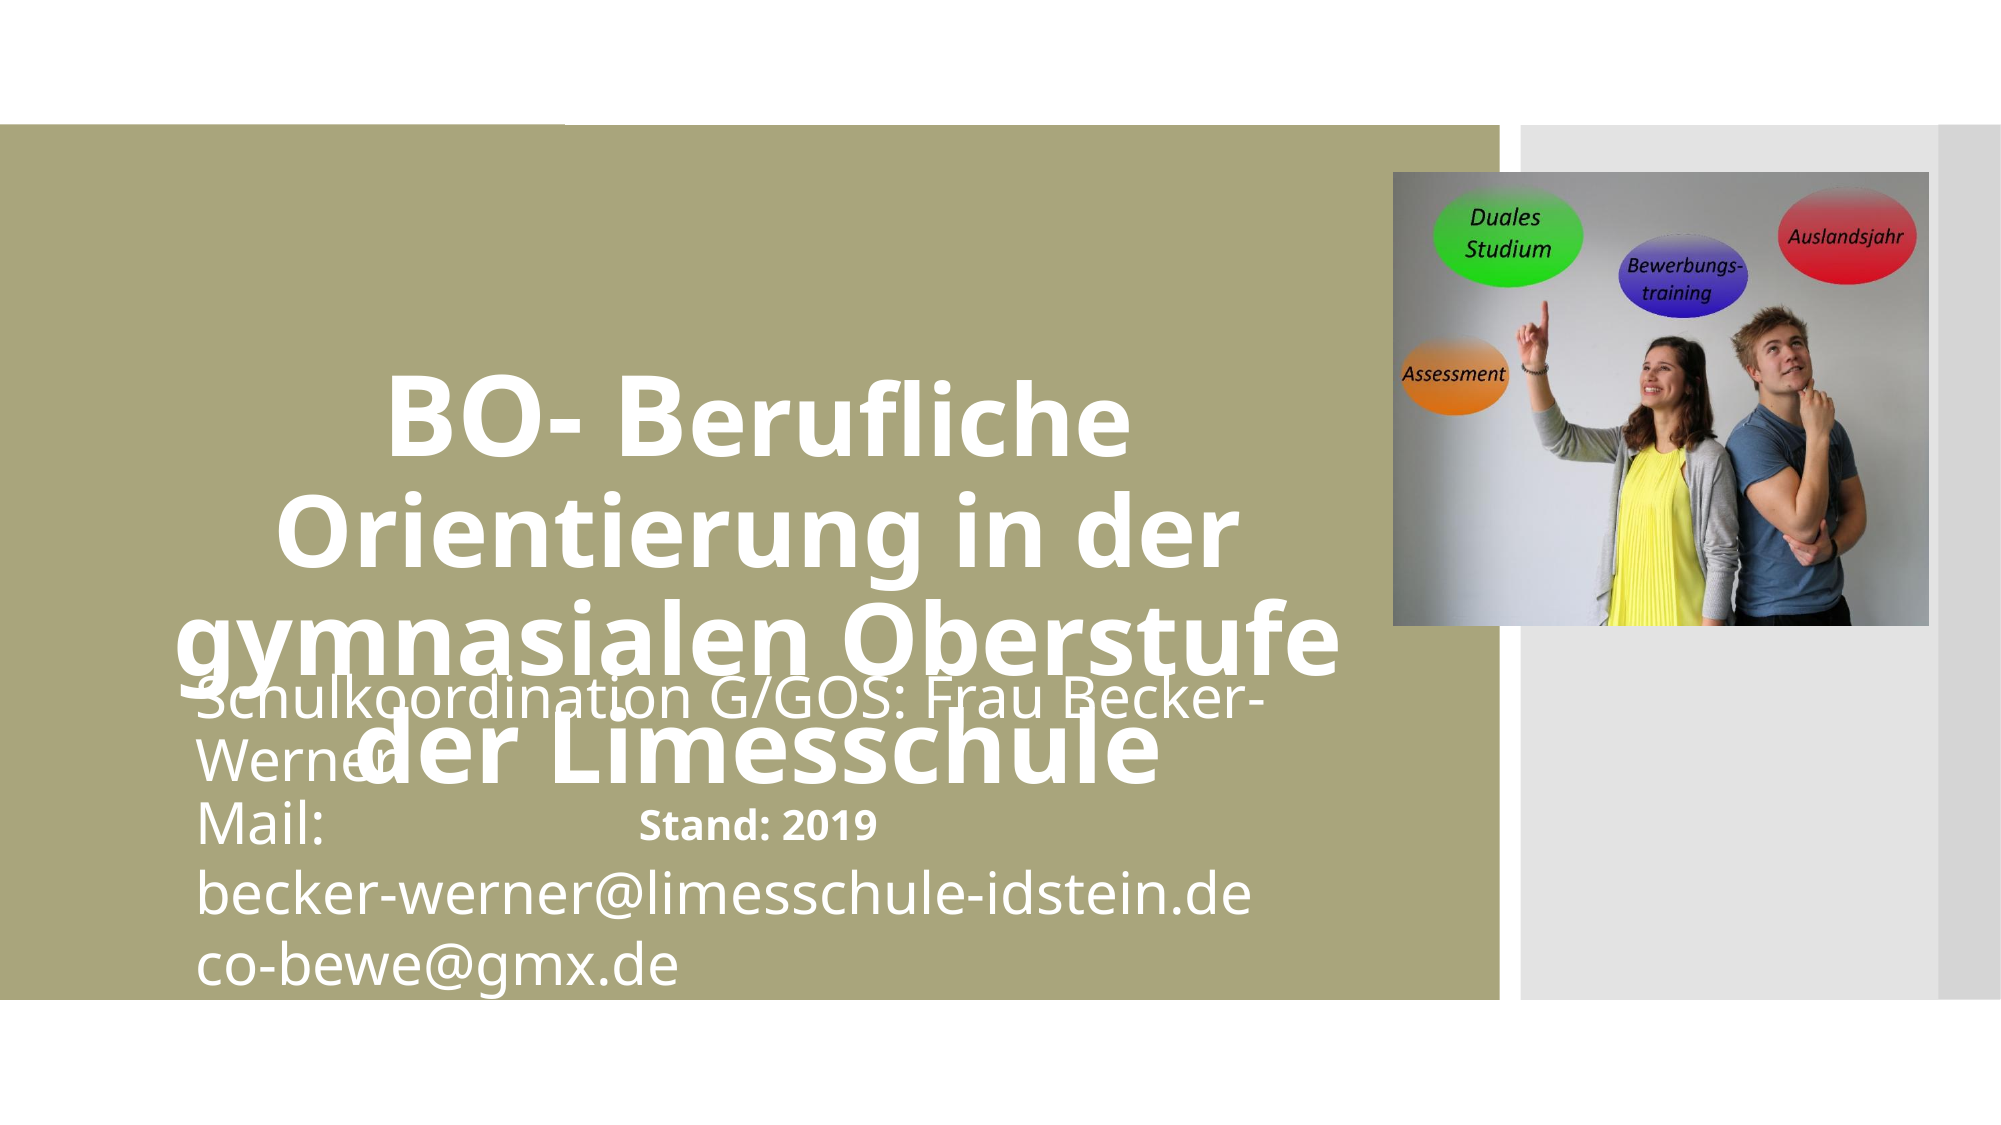

# BO- Berufliche Orientierung in der gymnasialen Oberstufe der Limesschule Stand: 2019
Schulkoordination G/GOS: Frau Becker-Werner
Mail: becker-werner@limesschule-idstein.de
co-bewe@gmx.de